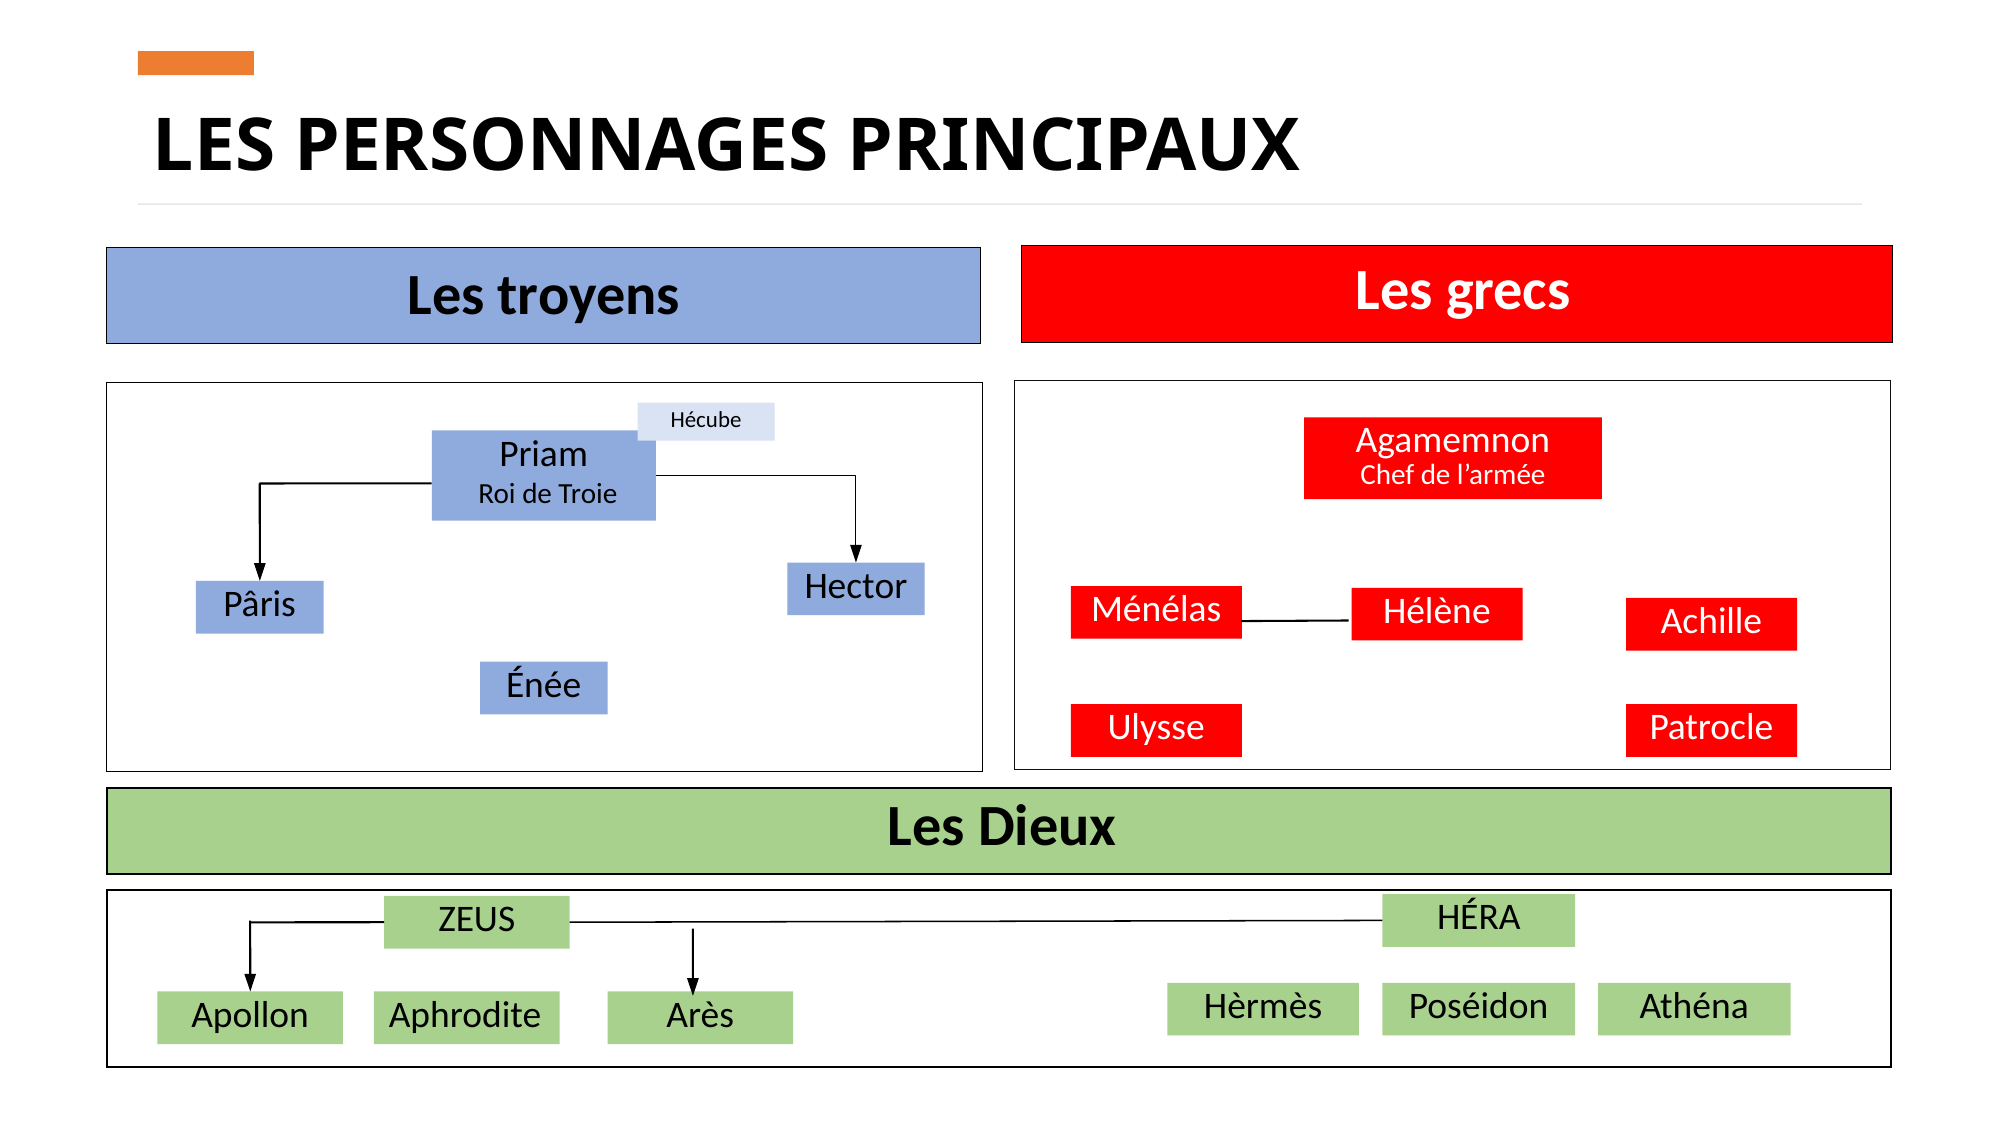

LES PERSONNAGES PRINCIPAUX
 Les grecs
# Les troyens
Hécube
Agamemnon
Chef de l’armée
Priam
 Roi de Troie
Hector
Pâris
Ménélas
Hélène
Achille
Énée
Ulysse
Patrocle
Les Dieux
HÉRA
ZEUS
Hèrmès
Poséidon
Athéna
Apollon
Aphrodite
Arès